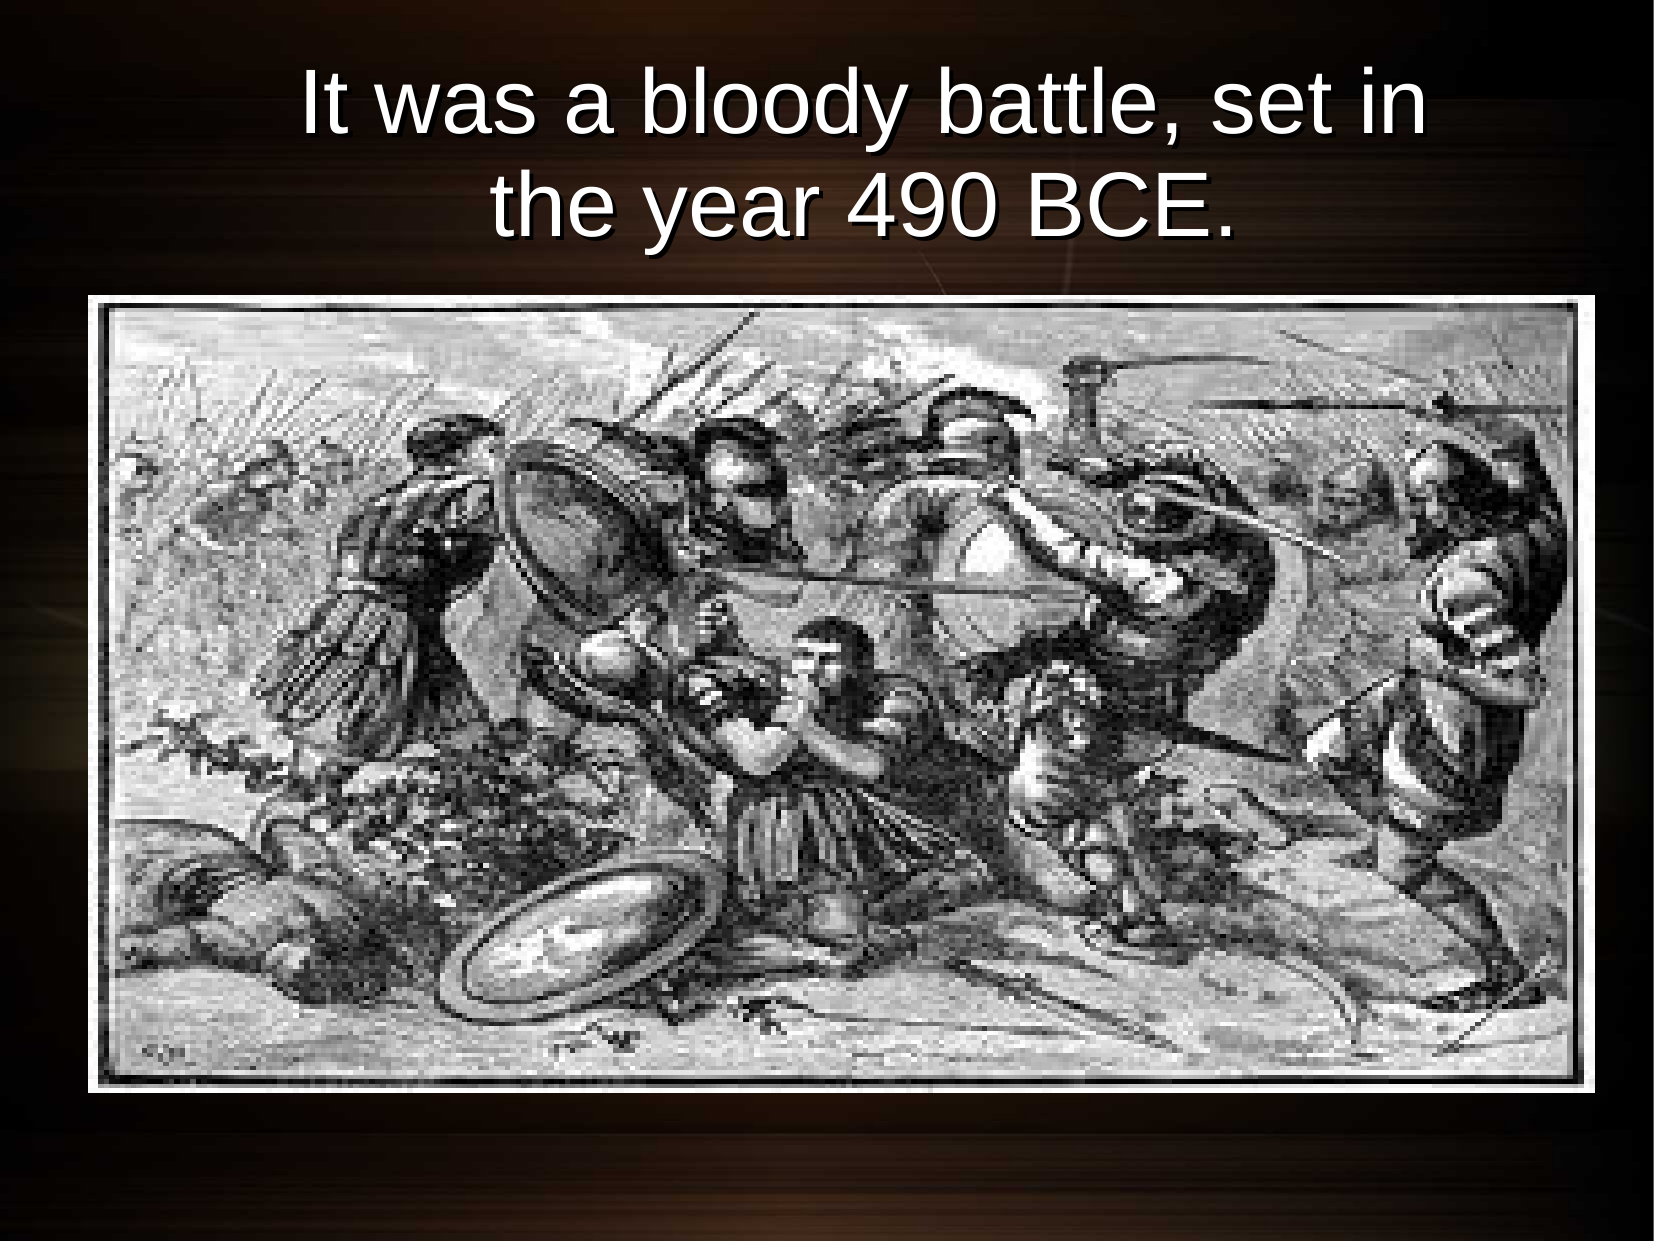

# It was a bloody battle, set in the year 490 BCE.